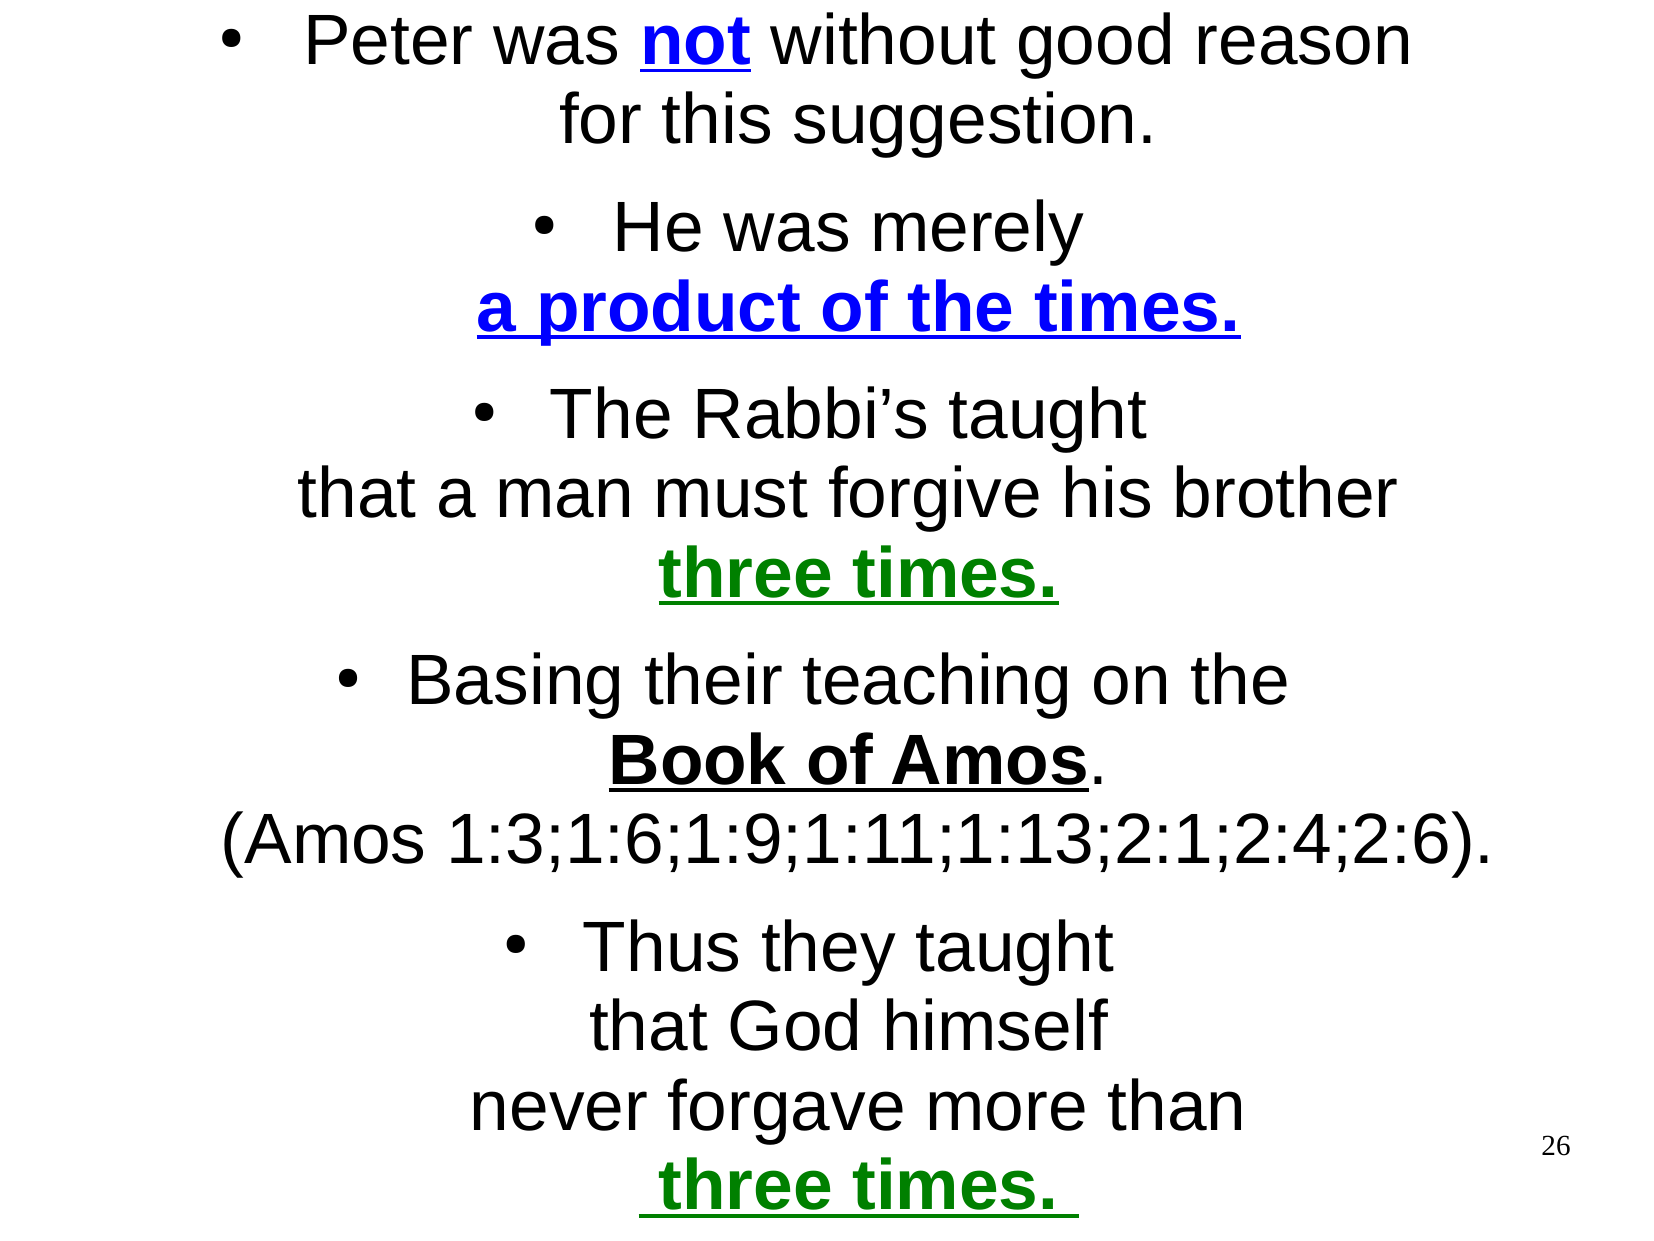

# Peter was not without good reason for this suggestion.
He was merely
a product of the times.
The Rabbi’s taught
that a man must forgive his brother
three times.
Basing their teaching on the
Book of Amos.
(Amos 1:3;1:6;1:9;1:11;1:13;2:1;2:4;2:6).
Thus they taught
that God himself
never forgave more than
 three times.
26